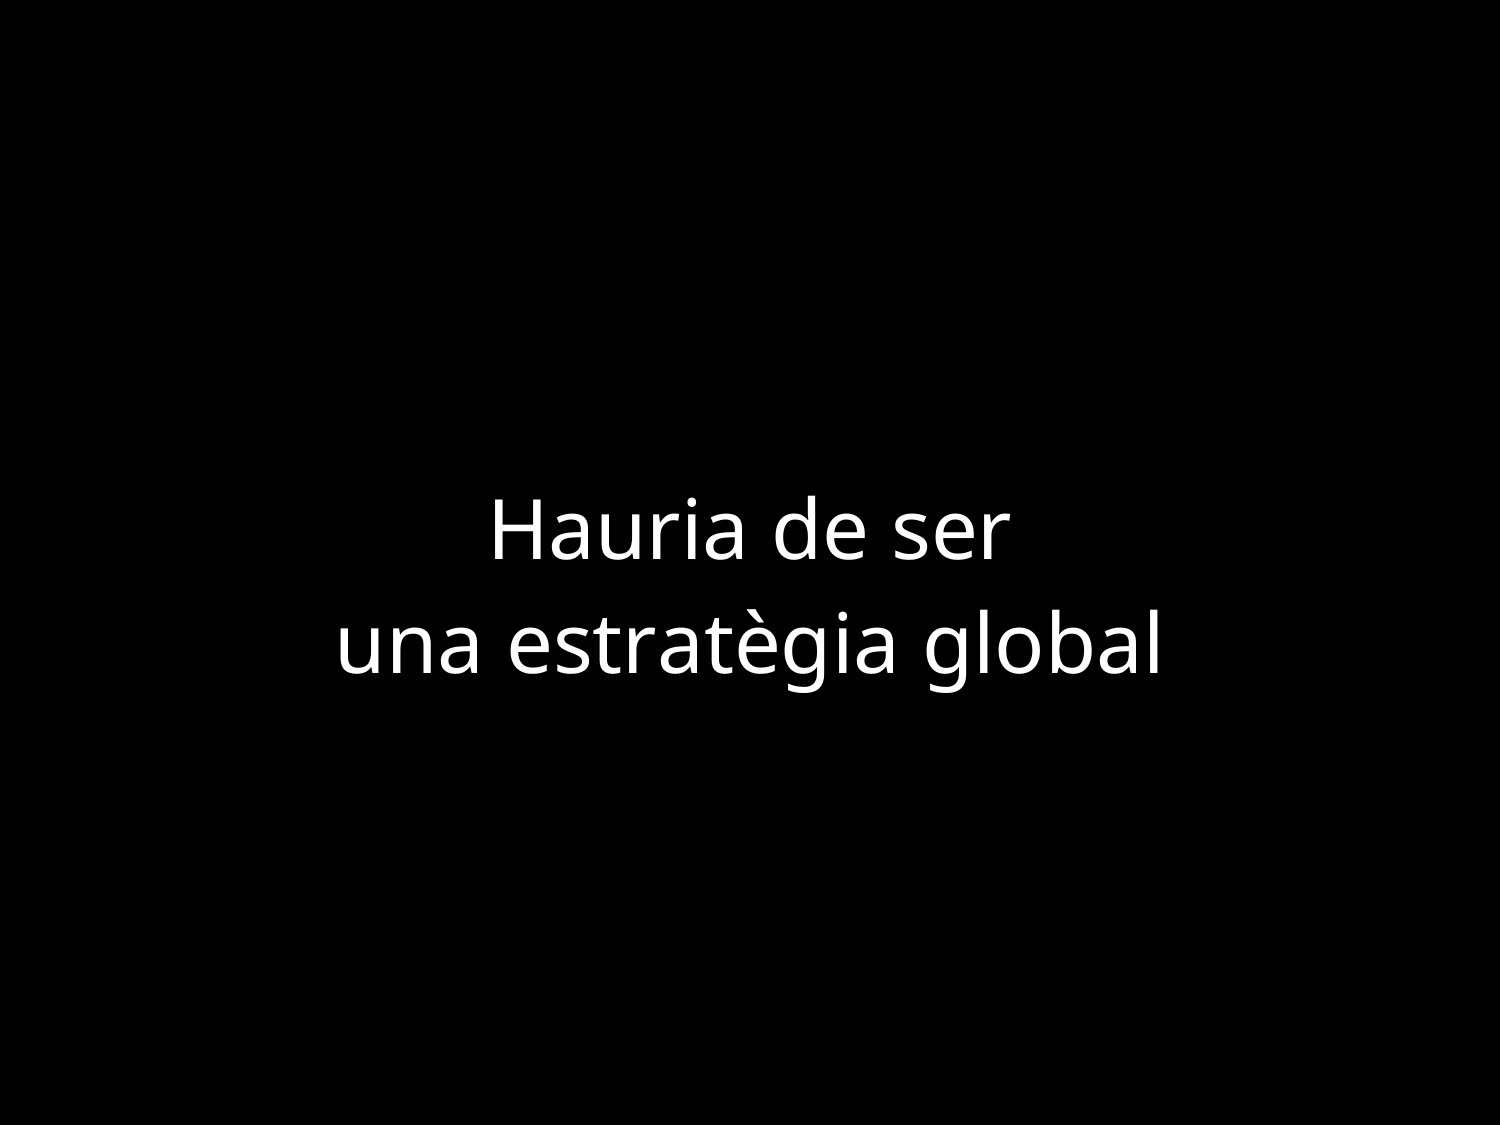

# Hauria de ser una estratègia global